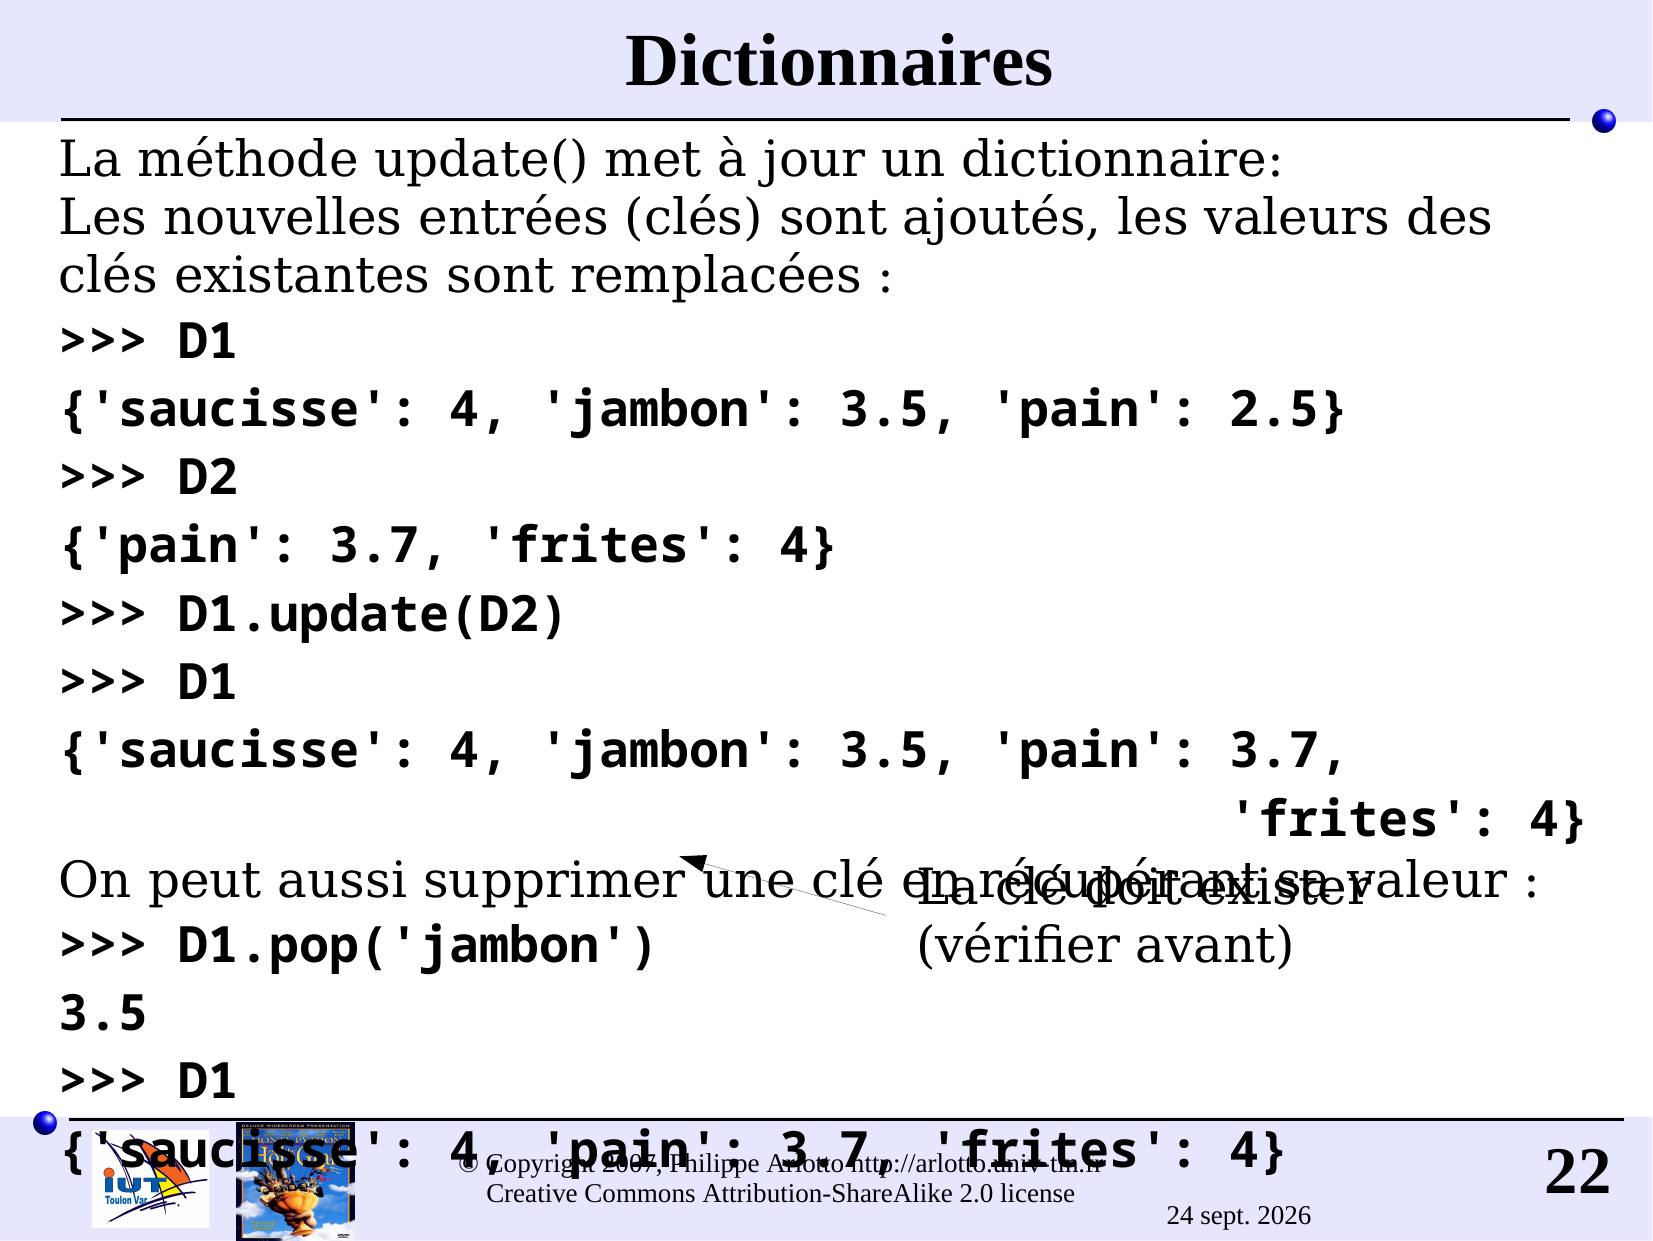

# Dictionnaires
La méthode update() met à jour un dictionnaire:
Les nouvelles entrées (clés) sont ajoutés, les valeurs des
clés existantes sont remplacées :
>>> D1
{'saucisse': 4, 'jambon': 3.5, 'pain': 2.5}
>>> D2
{'pain': 3.7, 'frites': 4}
>>> D1.update(D2)
>>> D1
{'saucisse': 4, 'jambon': 3.5, 'pain': 3.7,
 'frites': 4}
On peut aussi supprimer une clé en récupérant sa valeur :
>>> D1.pop('jambon')
3.5
>>> D1
{'saucisse': 4, 'pain': 3.7, 'frites': 4}
La clé doit exister
(vérifier avant)